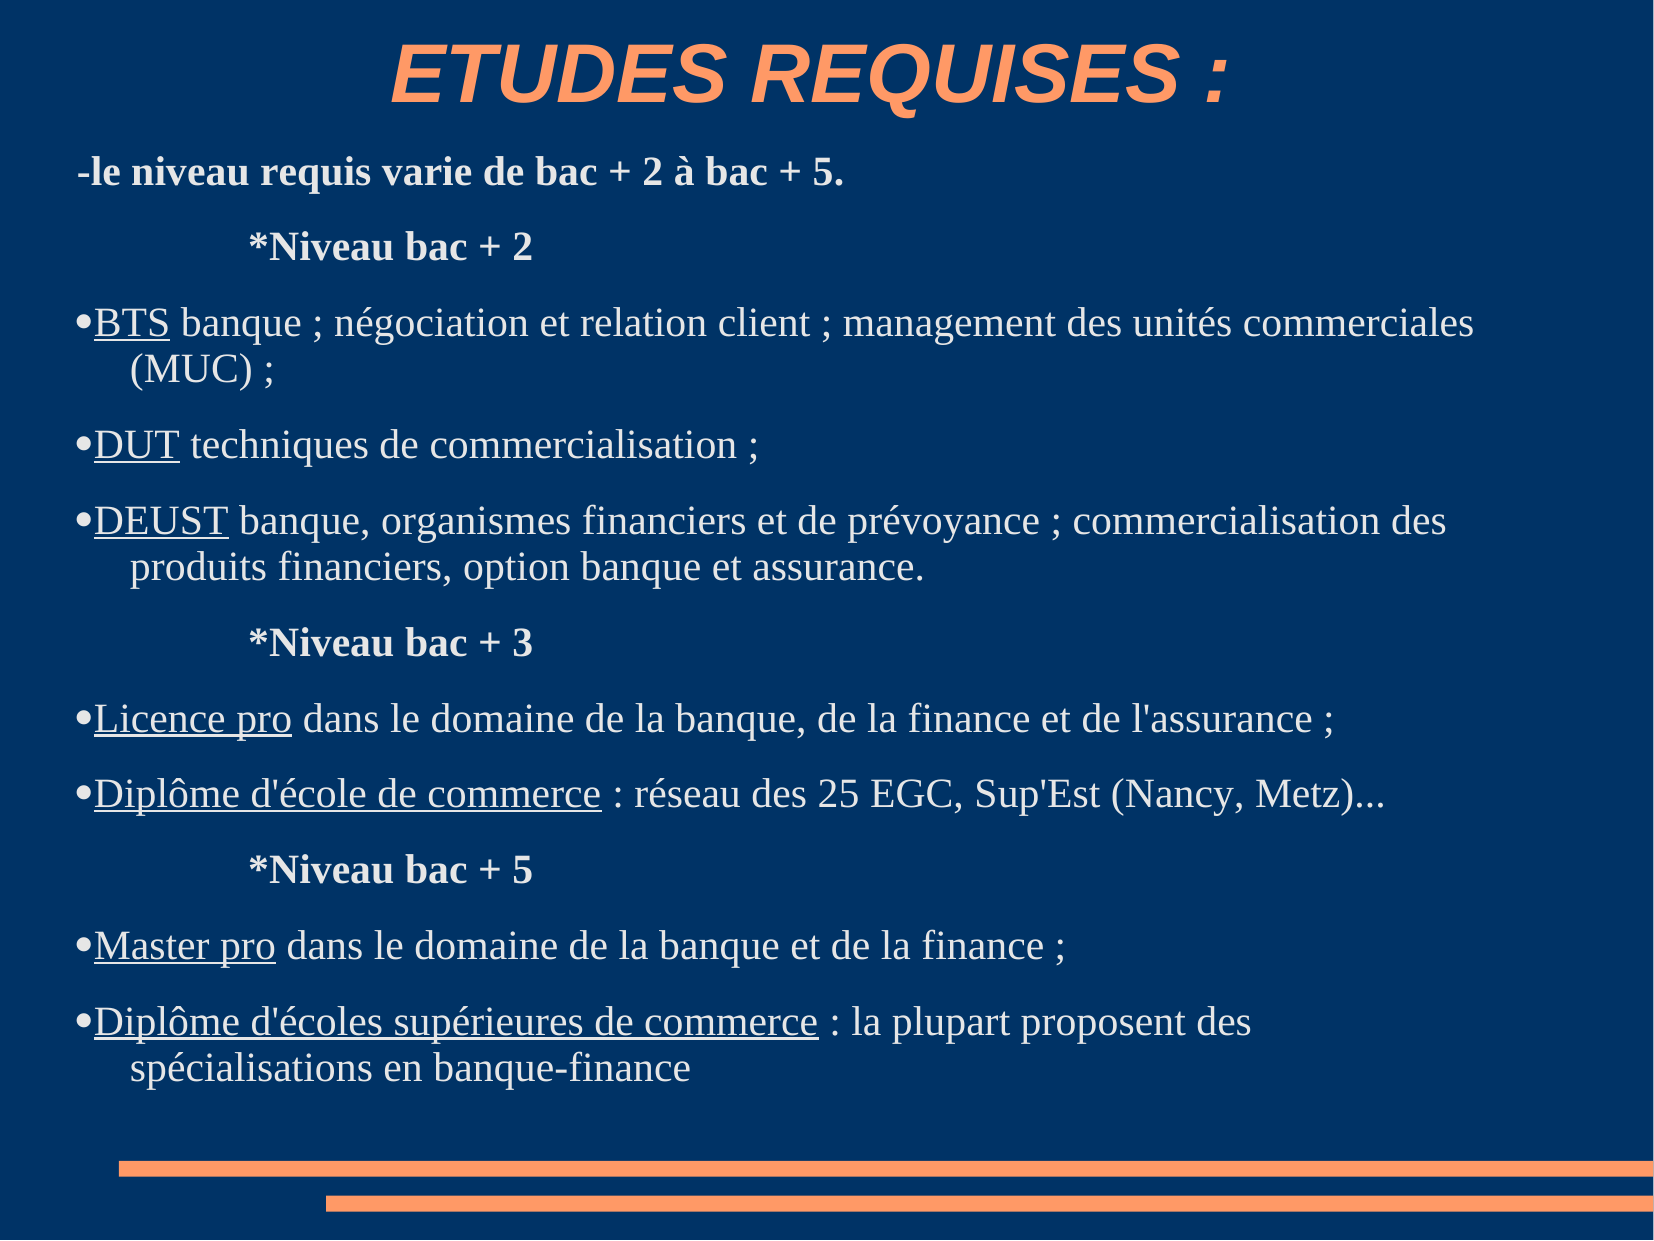

# ETUDES REQUISES :
-le niveau requis varie de bac + 2 à bac + 5.
 	*Niveau bac + 2
·BTS banque ; négociation et relation client ; management des unités commerciales (MUC) ;
·DUT techniques de commercialisation ;
·DEUST banque, organismes financiers et de prévoyance ; commercialisation des produits financiers, option banque et assurance.
 	*Niveau bac + 3
·Licence pro dans le domaine de la banque, de la finance et de l'assurance ;
·Diplôme d'école de commerce : réseau des 25 EGC, Sup'Est (Nancy, Metz)...
 	*Niveau bac + 5
·Master pro dans le domaine de la banque et de la finance ;
·Diplôme d'écoles supérieures de commerce : la plupart proposent des spécialisations en banque-finance